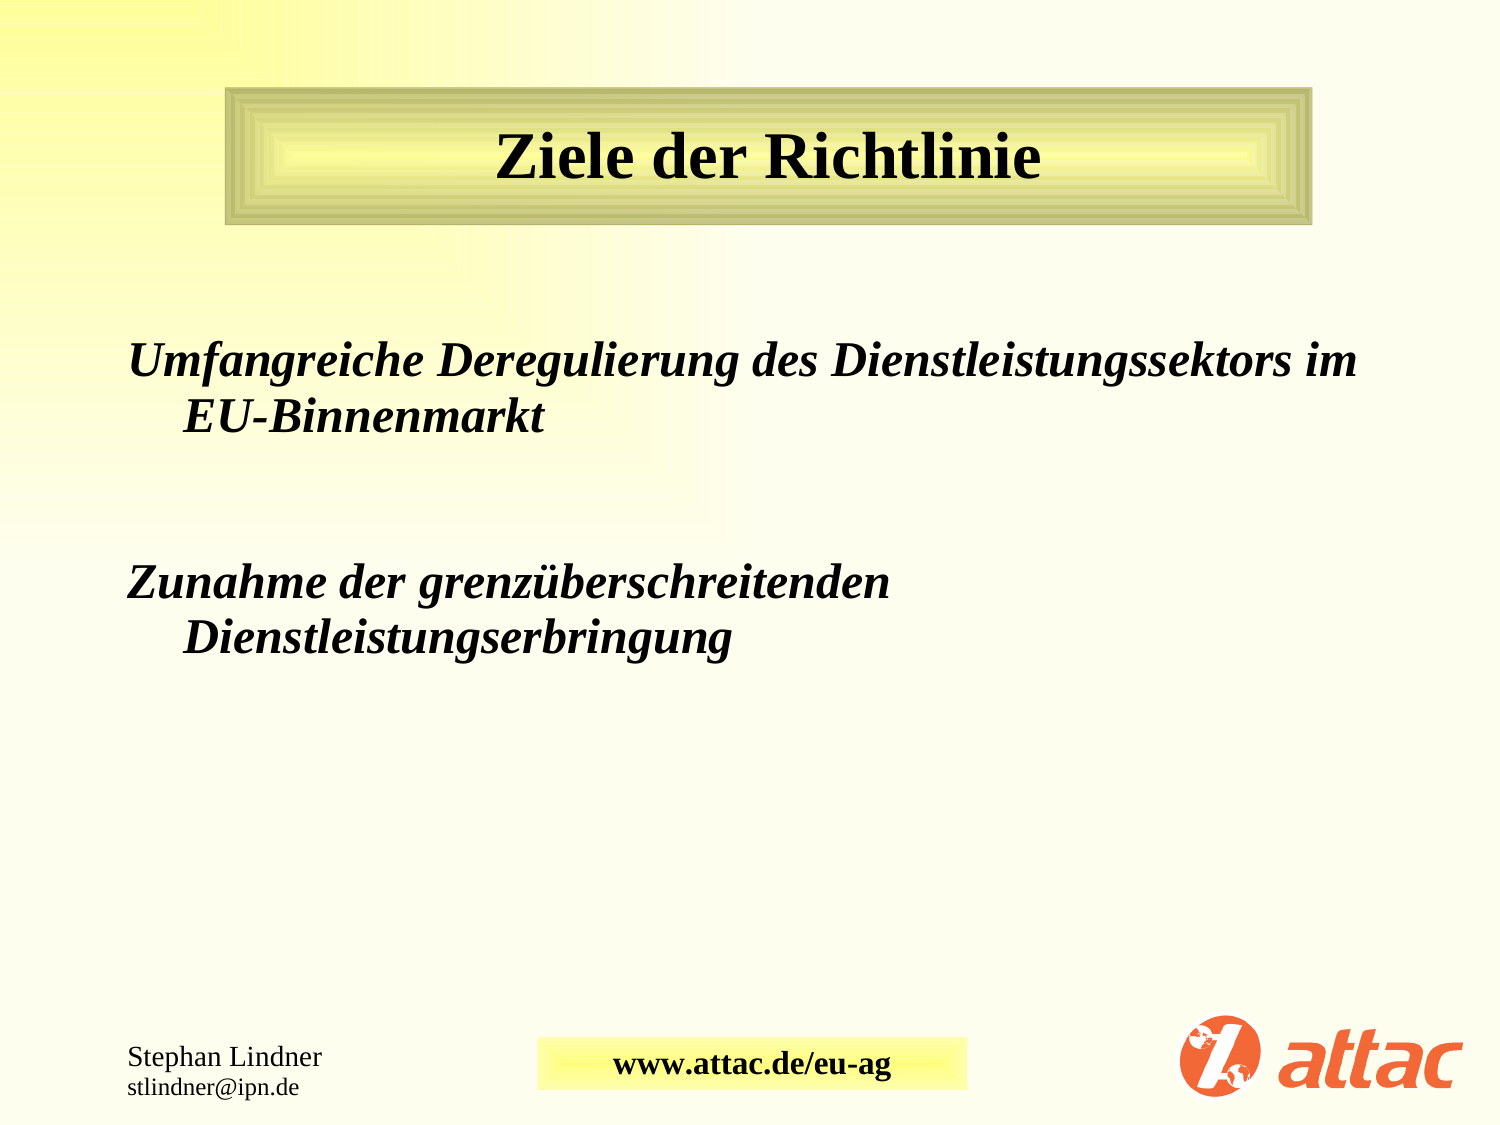

# Ziele der Richtlinie
Umfangreiche Deregulierung des Dienstleistungssektors im EU-Binnenmarkt
Zunahme der grenzüberschreitenden Dienstleistungserbringung
Stephan Lindner
stlindner@ipn.de
www.attac.de/eu-ag